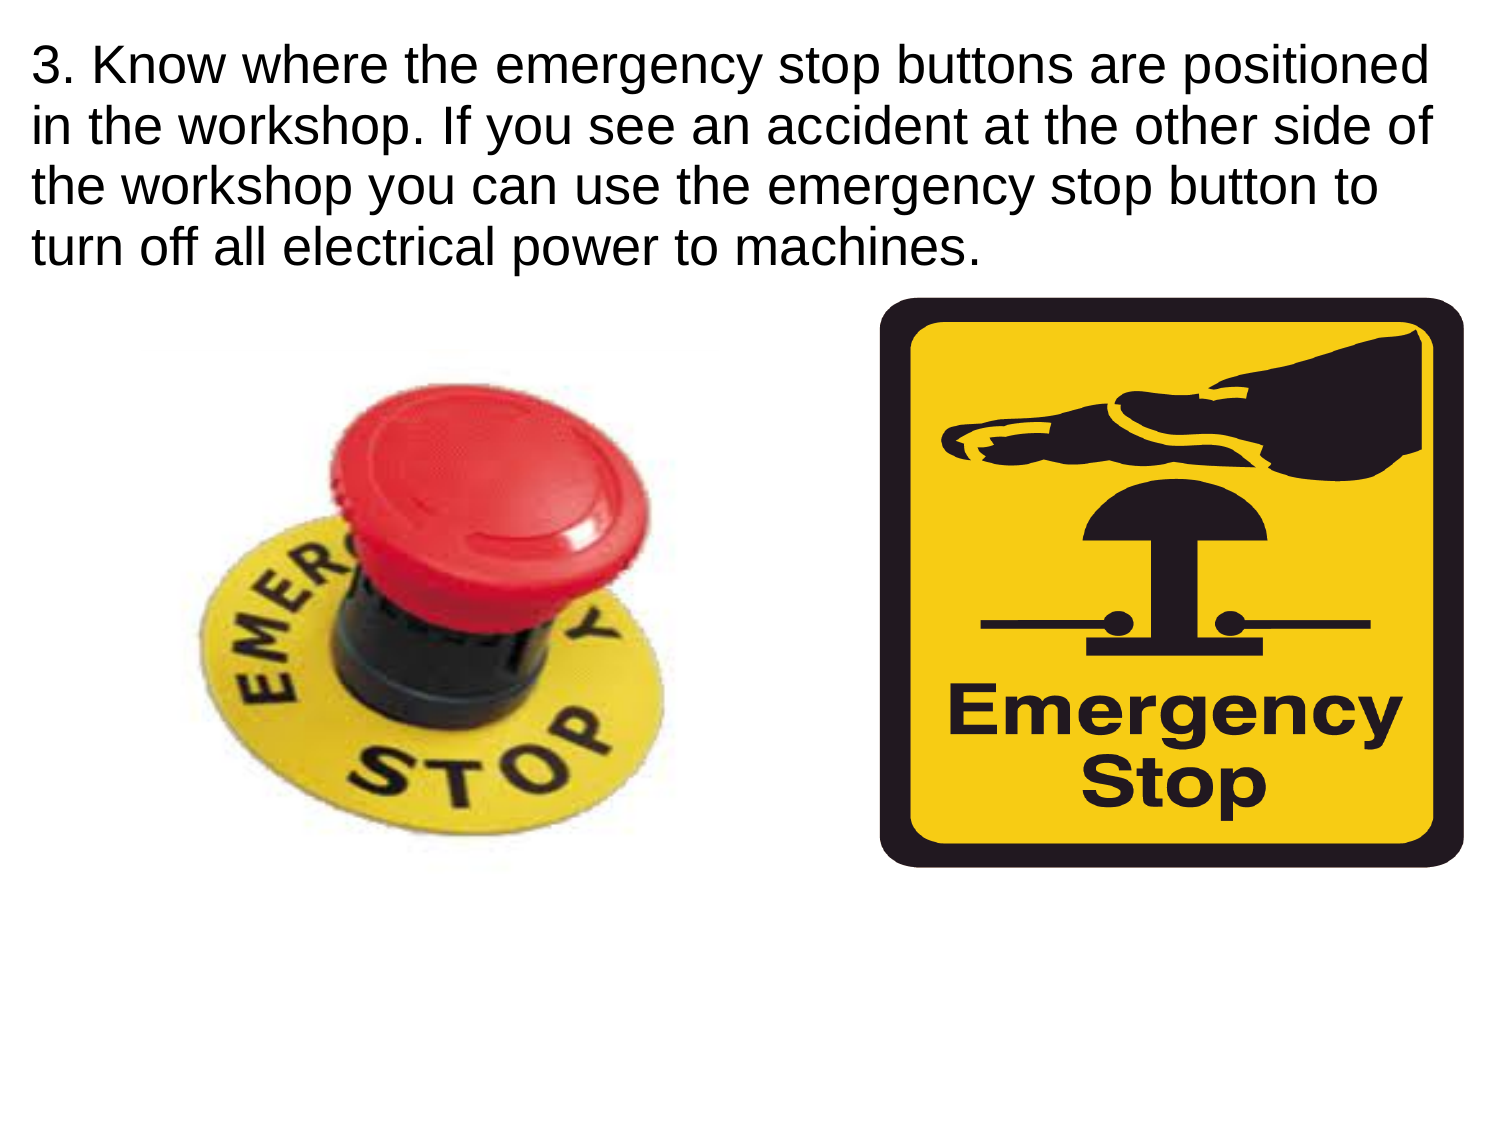

3. Know where the emergency stop buttons are positioned in the workshop. If you see an accident at the other side of the workshop you can use the emergency stop button to turn off all electrical power to machines.